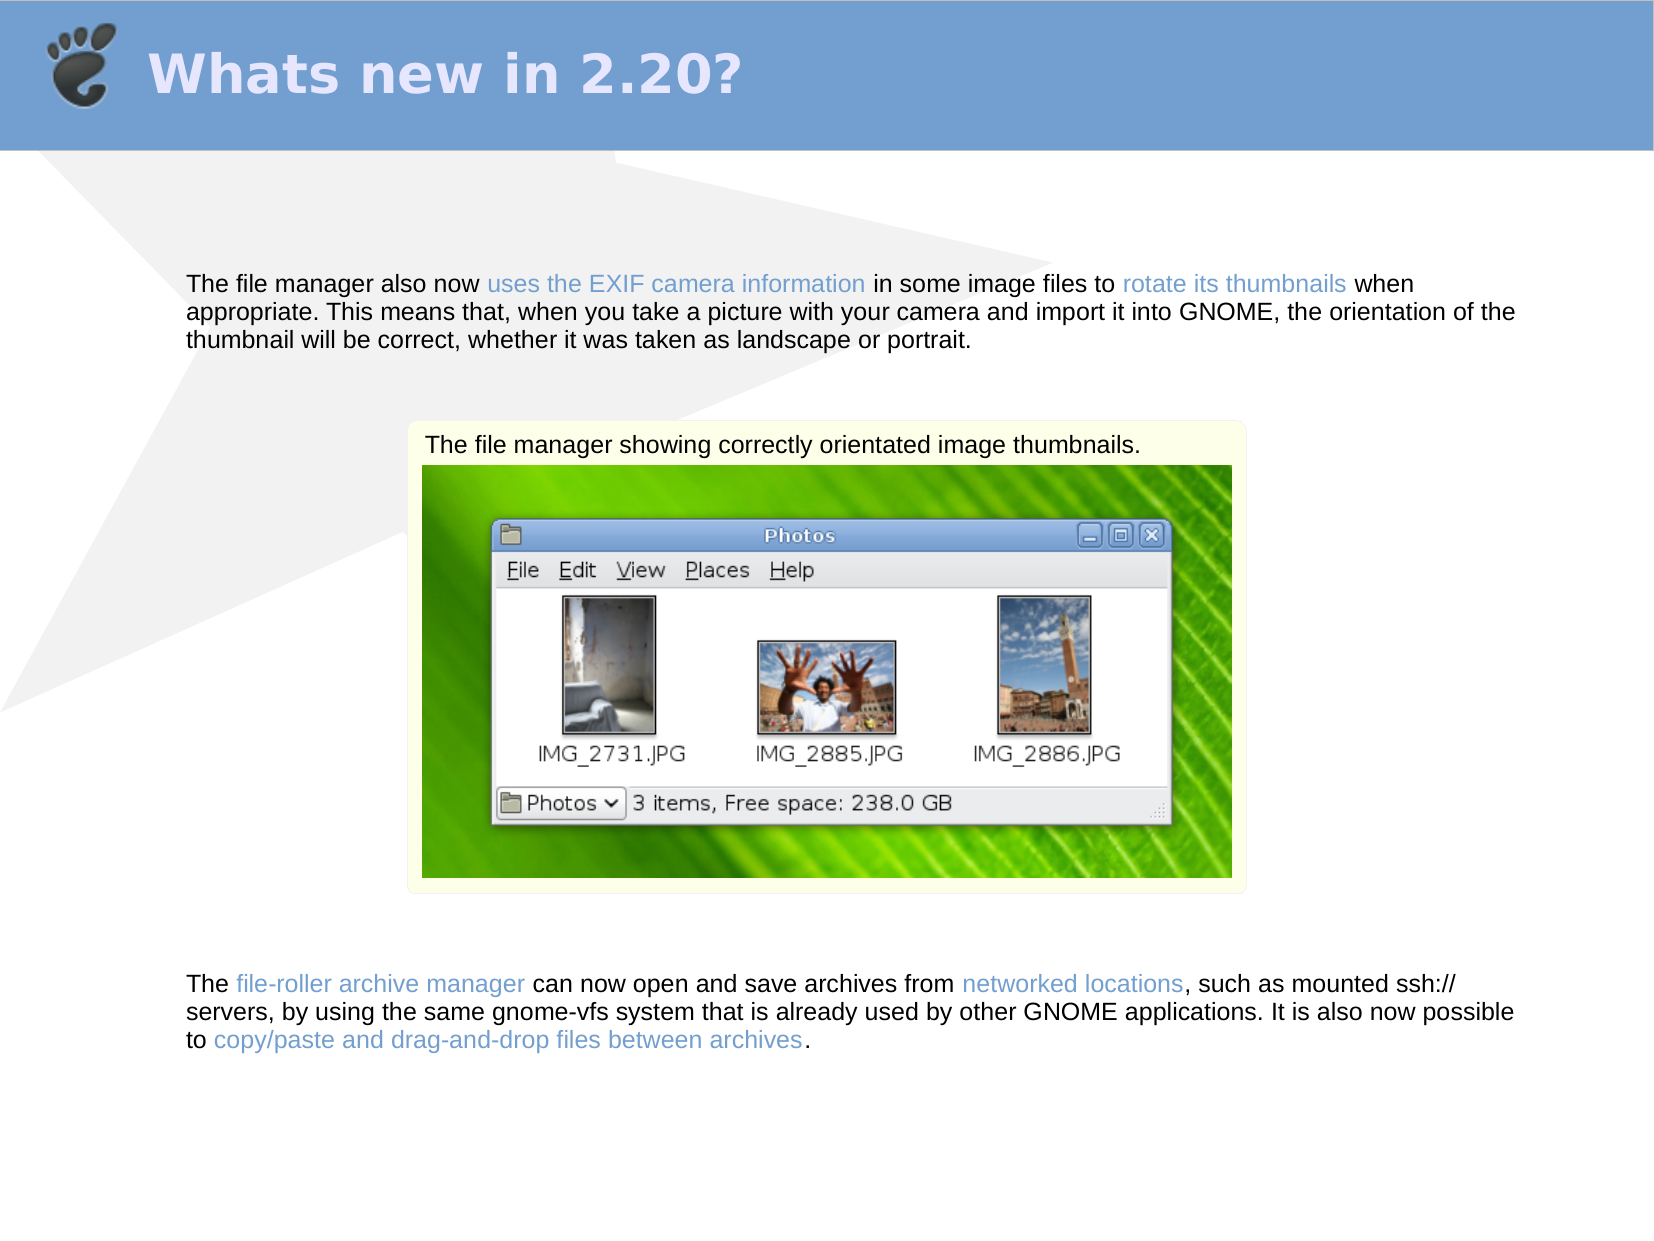

Whats new in 2.20?
#
The file manager also now uses the EXIF camera information in some image files to rotate its thumbnails when appropriate. This means that, when you take a picture with your camera and import it into GNOME, the orientation of the thumbnail will be correct, whether it was taken as landscape or portrait.
The file-roller archive manager can now open and save archives from networked locations, such as mounted ssh:// servers, by using the same gnome-vfs system that is already used by other GNOME applications. It is also now possible to copy/paste and drag-and-drop files between archives.
The file manager showing correctly orientated image thumbnails.